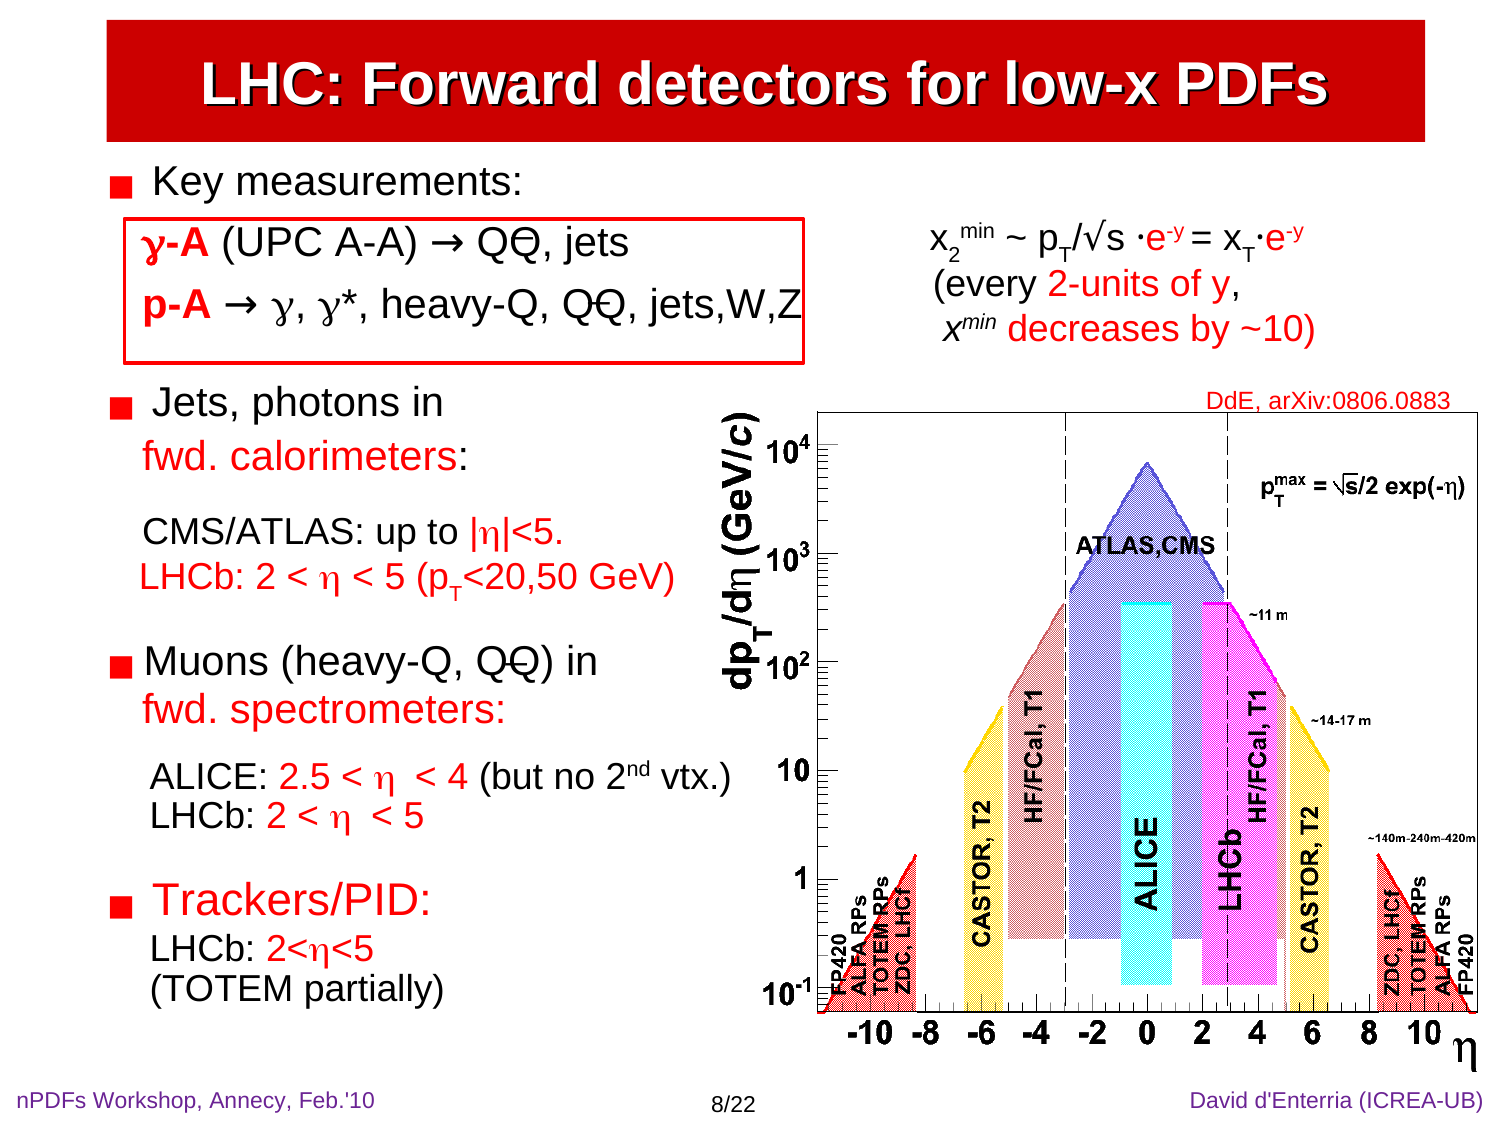

# LHC: Forward detectors for low-x PDFs
■ Key measurements:
 g-A (UPC A-A) → QQ, jets
 p-A → g, g*, heavy-Q, QQ, jets,W,Z
■ Jets, photons in
 fwd. calorimeters:
 CMS/ATLAS: up to |h|<5.
 LHCb: 2 < h < 5 (pT<20,50 GeV)
■ Muons (heavy-Q, QQ) in
 fwd. spectrometers:
 ALICE: 2.5 < h < 4 (but no 2nd vtx.)
 LHCb: 2 < h < 5
■ Trackers/PID:
 LHCb: 2<h<5
 (TOTEM partially)
_
x2min ~ pT/√s ·e-y = xT·e-y
(every 2-units of y,
 xmin decreases by ~10)
_
DdE, arXiv:0806.0883
_